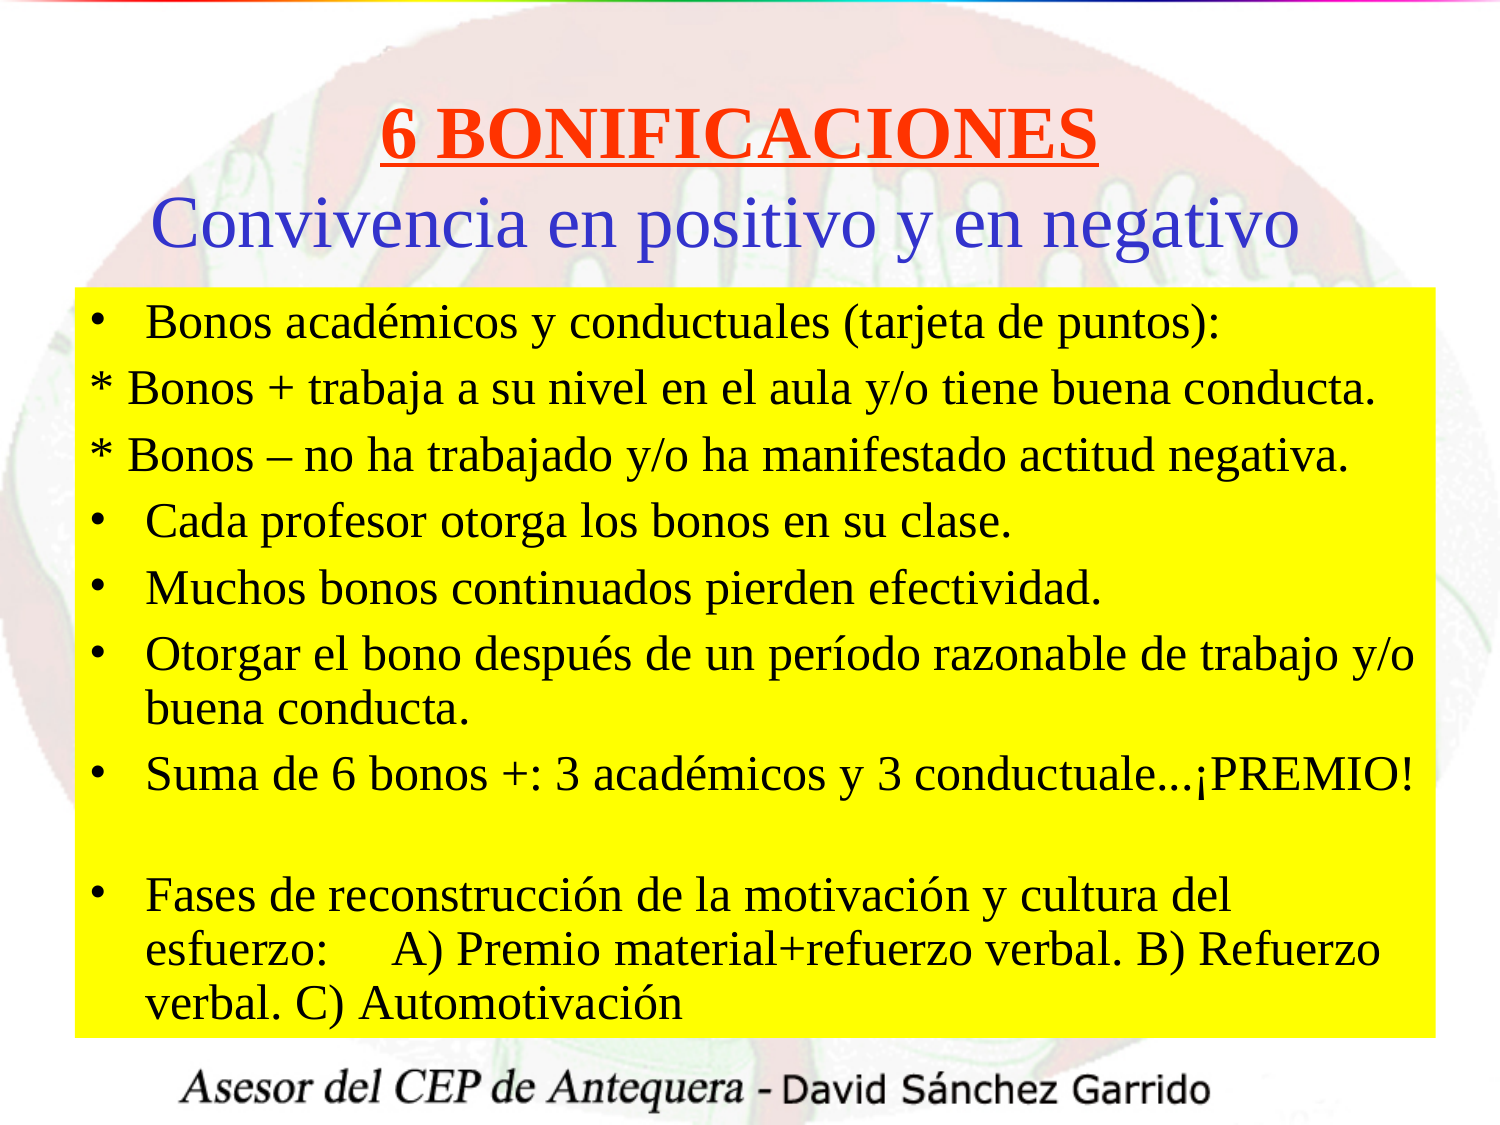

6 BONIFICACIONES
Convivencia en positivo y en negativo
Bonos académicos y conductuales (tarjeta de puntos):
* Bonos + trabaja a su nivel en el aula y/o tiene buena conducta.
* Bonos – no ha trabajado y/o ha manifestado actitud negativa.
Cada profesor otorga los bonos en su clase.
Muchos bonos continuados pierden efectividad.
Otorgar el bono después de un período razonable de trabajo y/o buena conducta.
Suma de 6 bonos +: 3 académicos y 3 conductuale...¡PREMIO!
Fases de reconstrucción de la motivación y cultura del esfuerzo: A) Premio material+refuerzo verbal. B) Refuerzo verbal. C) Automotivación